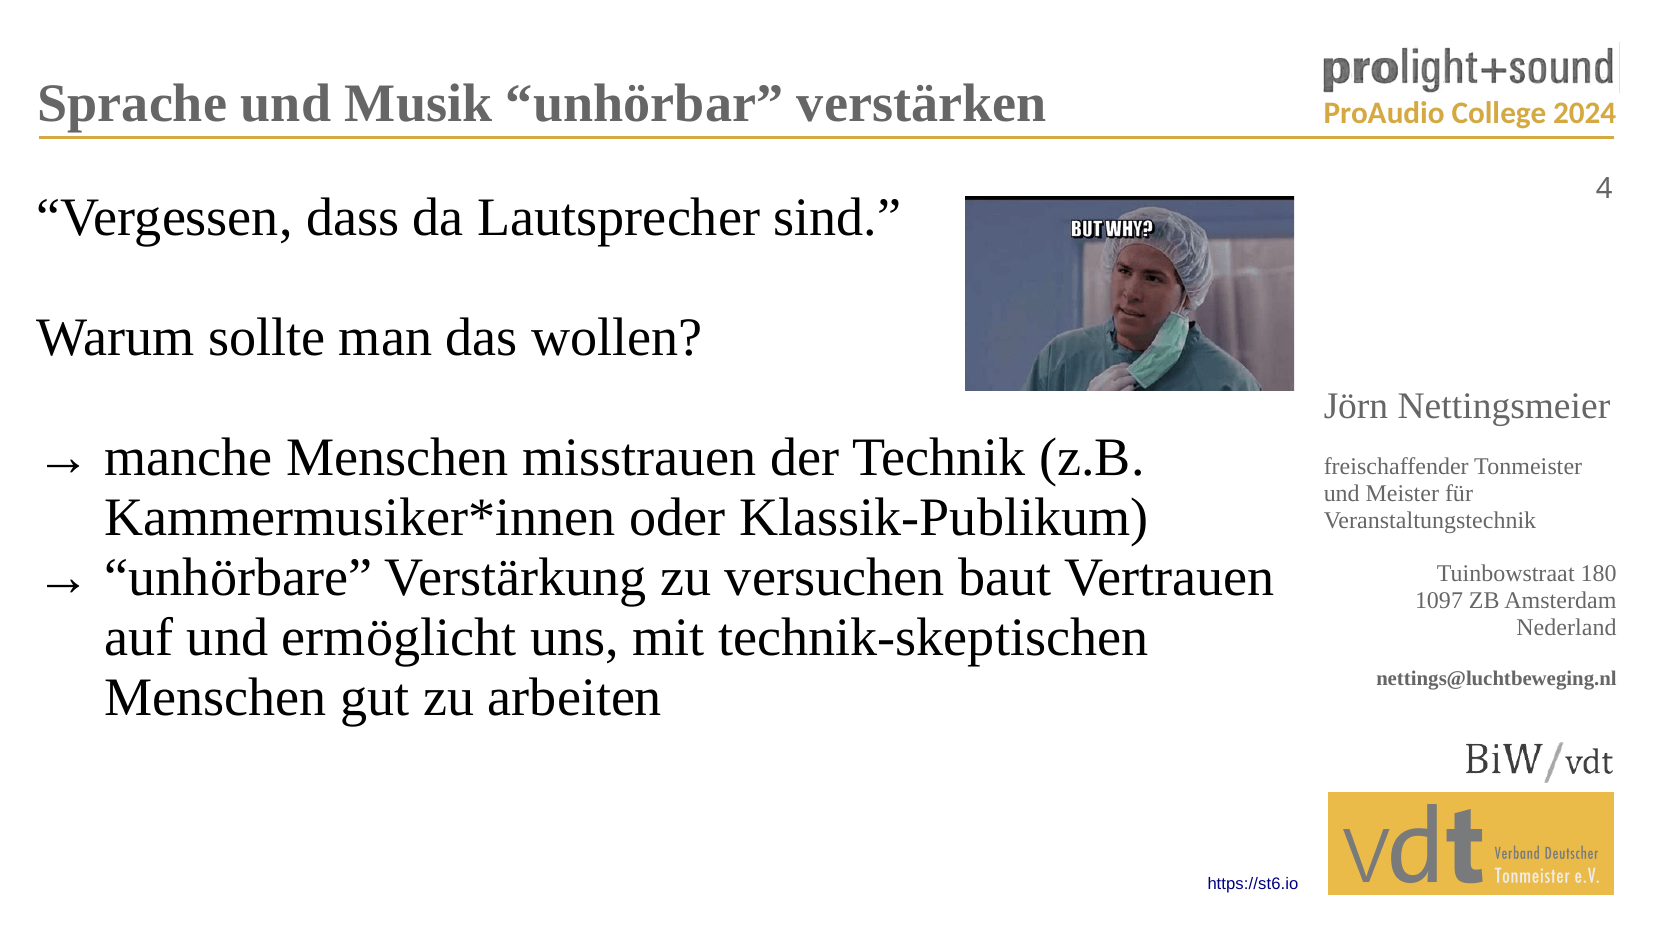

# Sprache und Musik “unhörbar” verstärken
4
“Vergessen, dass da Lautsprecher sind.”
Warum sollte man das wollen?
→ manche Menschen misstrauen der Technik (z.B.
 Kammermusiker*innen oder Klassik-Publikum)
→ “unhörbare” Verstärkung zu versuchen baut Vertrauen
 auf und ermöglicht uns, mit technik-skeptischen
 Menschen gut zu arbeiten
https://st6.io